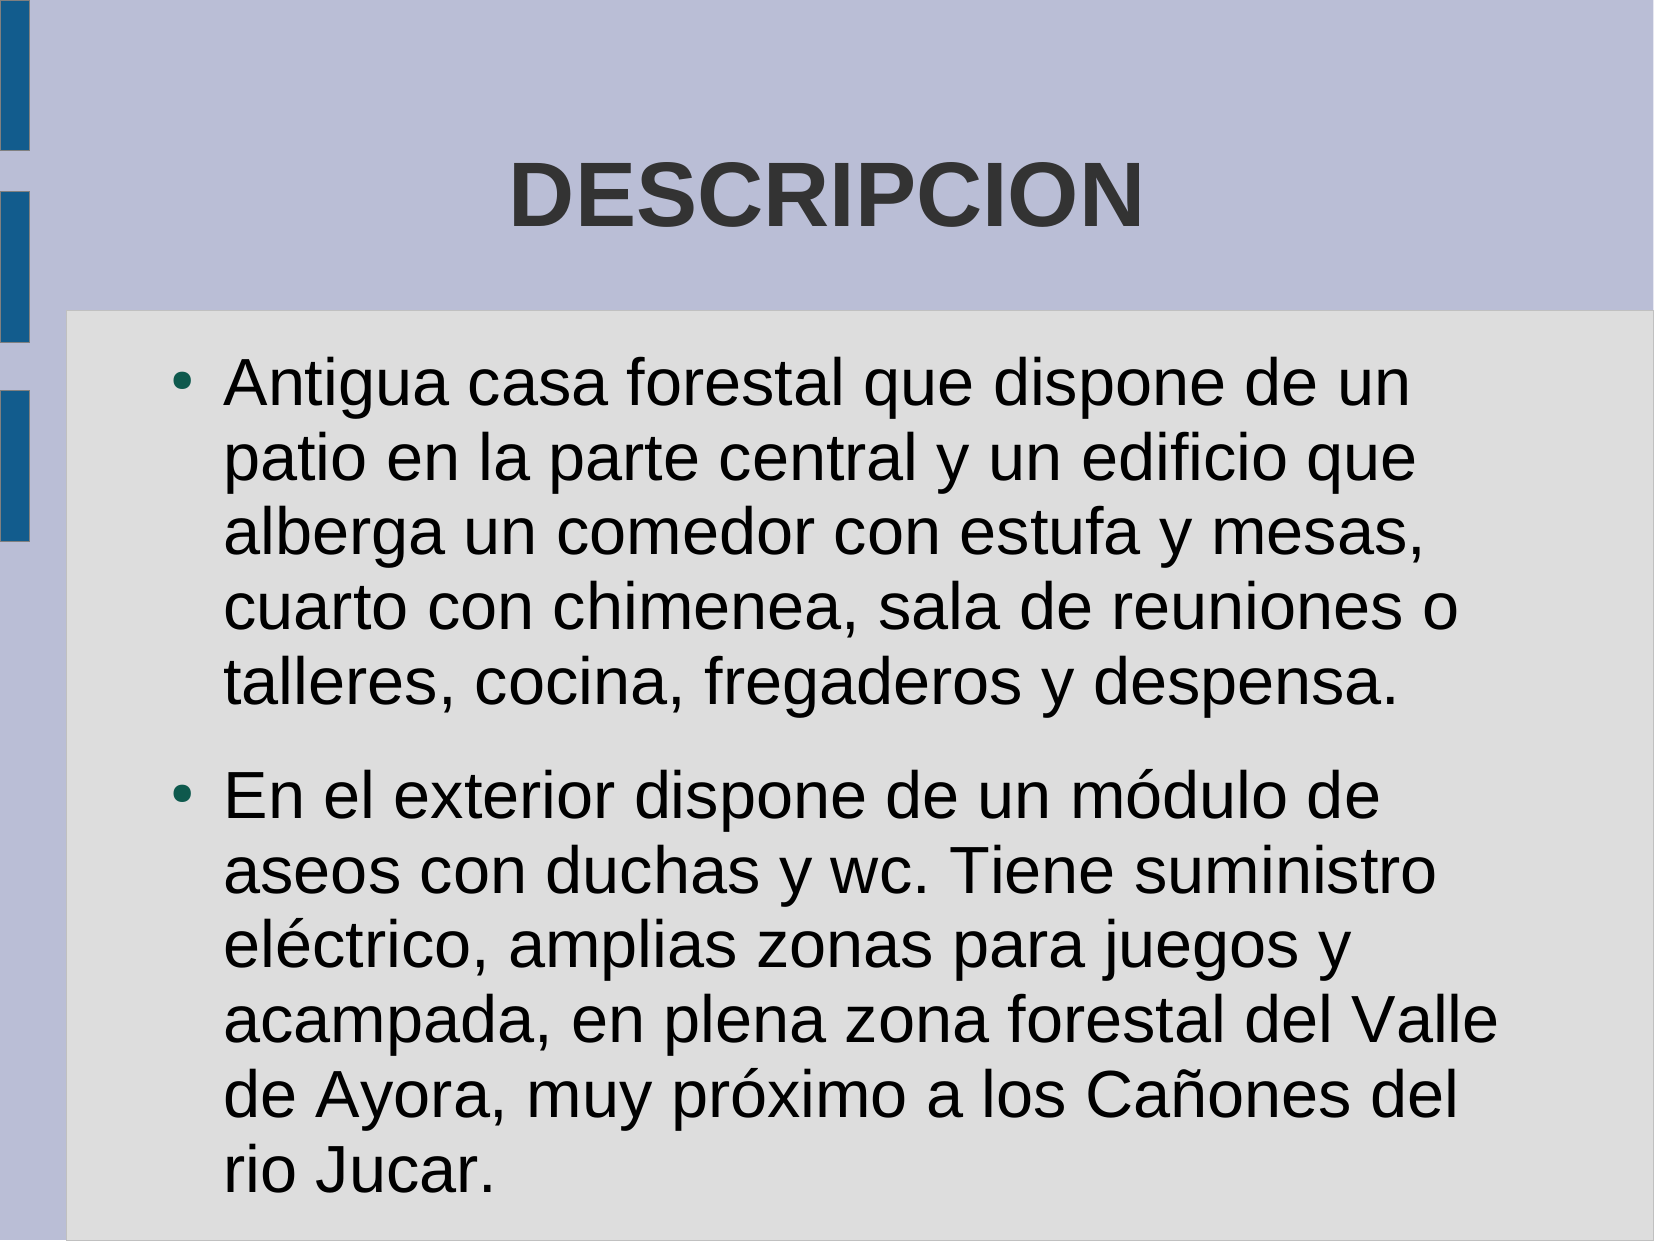

# DESCRIPCION
Antigua casa forestal que dispone de un patio en la parte central y un edificio que alberga un comedor con estufa y mesas, cuarto con chimenea, sala de reuniones o talleres, cocina, fregaderos y despensa.
En el exterior dispone de un módulo de aseos con duchas y wc. Tiene suministro eléctrico, amplias zonas para juegos y acampada, en plena zona forestal del Valle de Ayora, muy próximo a los Cañones del rio Jucar.